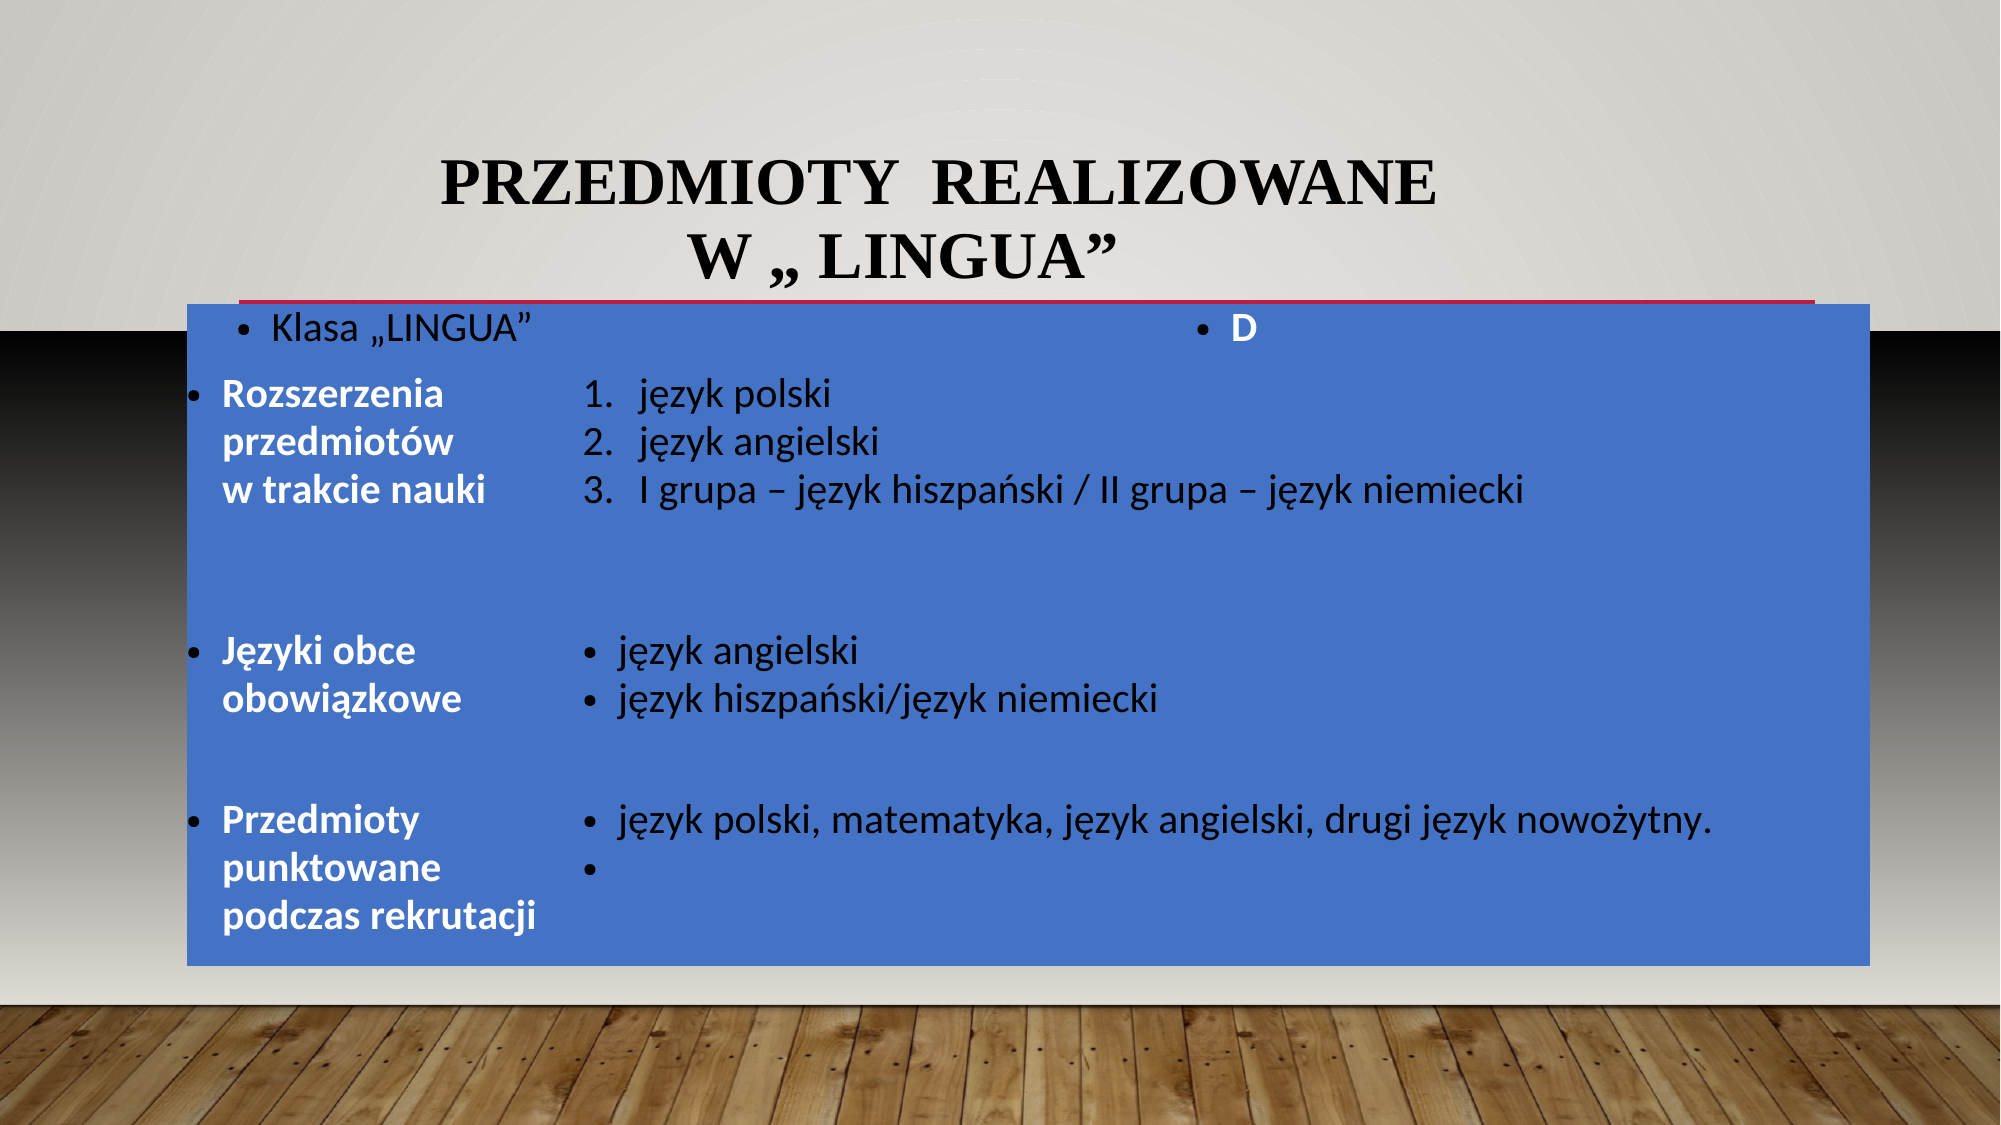

# PRZEDMIOTY REALIZOWANE w „ lingua”
| Klasa „LINGUA” | D |
| --- | --- |
| Rozszerzenia przedmiotów w trakcie nauki | język polski język angielski I grupa – język hiszpański / II grupa – język niemiecki |
| Języki obce obowiązkowe | język angielski język hiszpański/język niemiecki |
| Przedmioty punktowane podczas rekrutacji | język polski, matematyka, język angielski, drugi język nowożytny. |